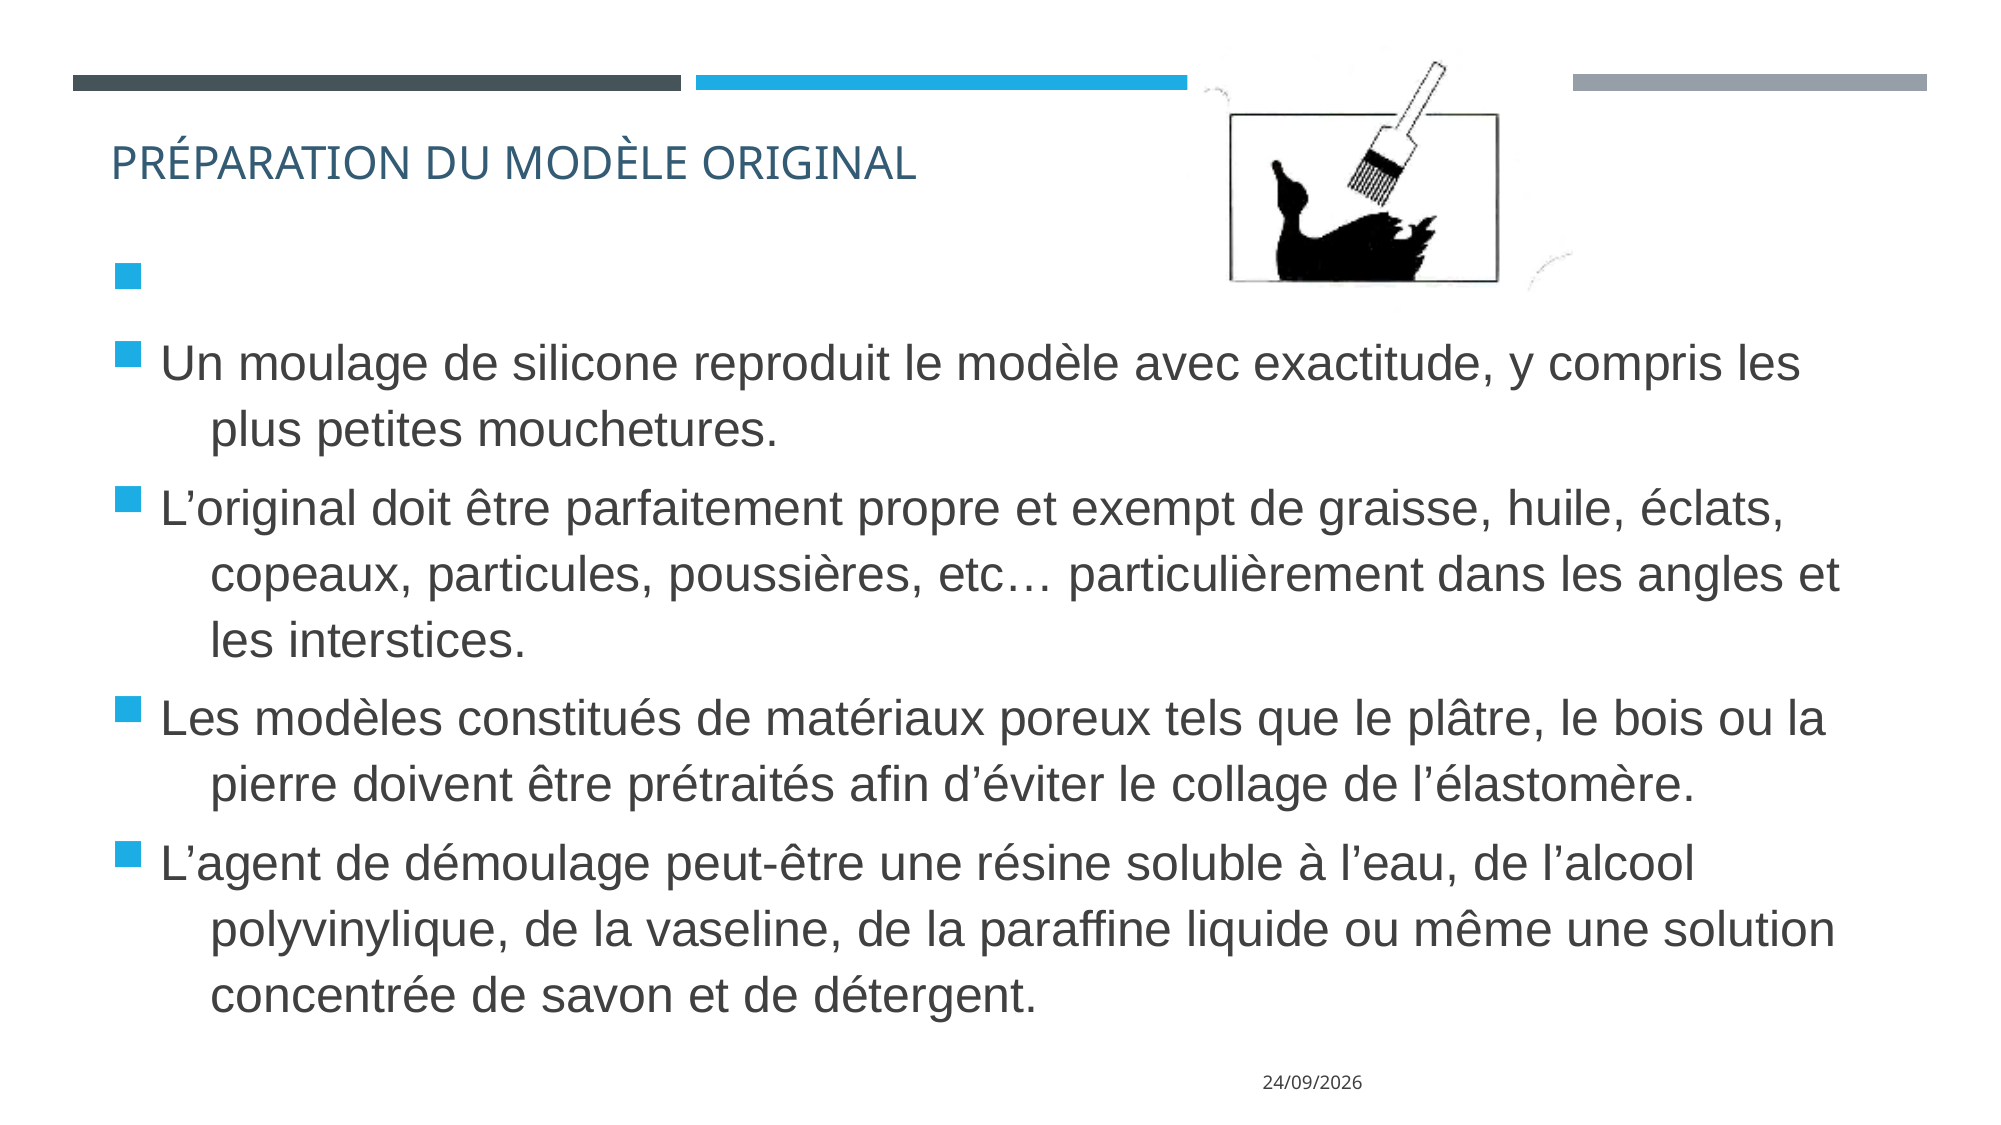

# Préparation du modèle original
Un moulage de silicone reproduit le modèle avec exactitude, y compris les plus petites mouchetures.
L’original doit être parfaitement propre et exempt de graisse, huile, éclats, copeaux, particules, poussières, etc… particulièrement dans les angles et les interstices.
Les modèles constitués de matériaux poreux tels que le plâtre, le bois ou la pierre doivent être prétraités afin d’éviter le collage de l’élastomère.
L’agent de démoulage peut-être une résine soluble à l’eau, de l’alcool polyvinylique, de la vaseline, de la paraffine liquide ou même une solution concentrée de savon et de détergent.